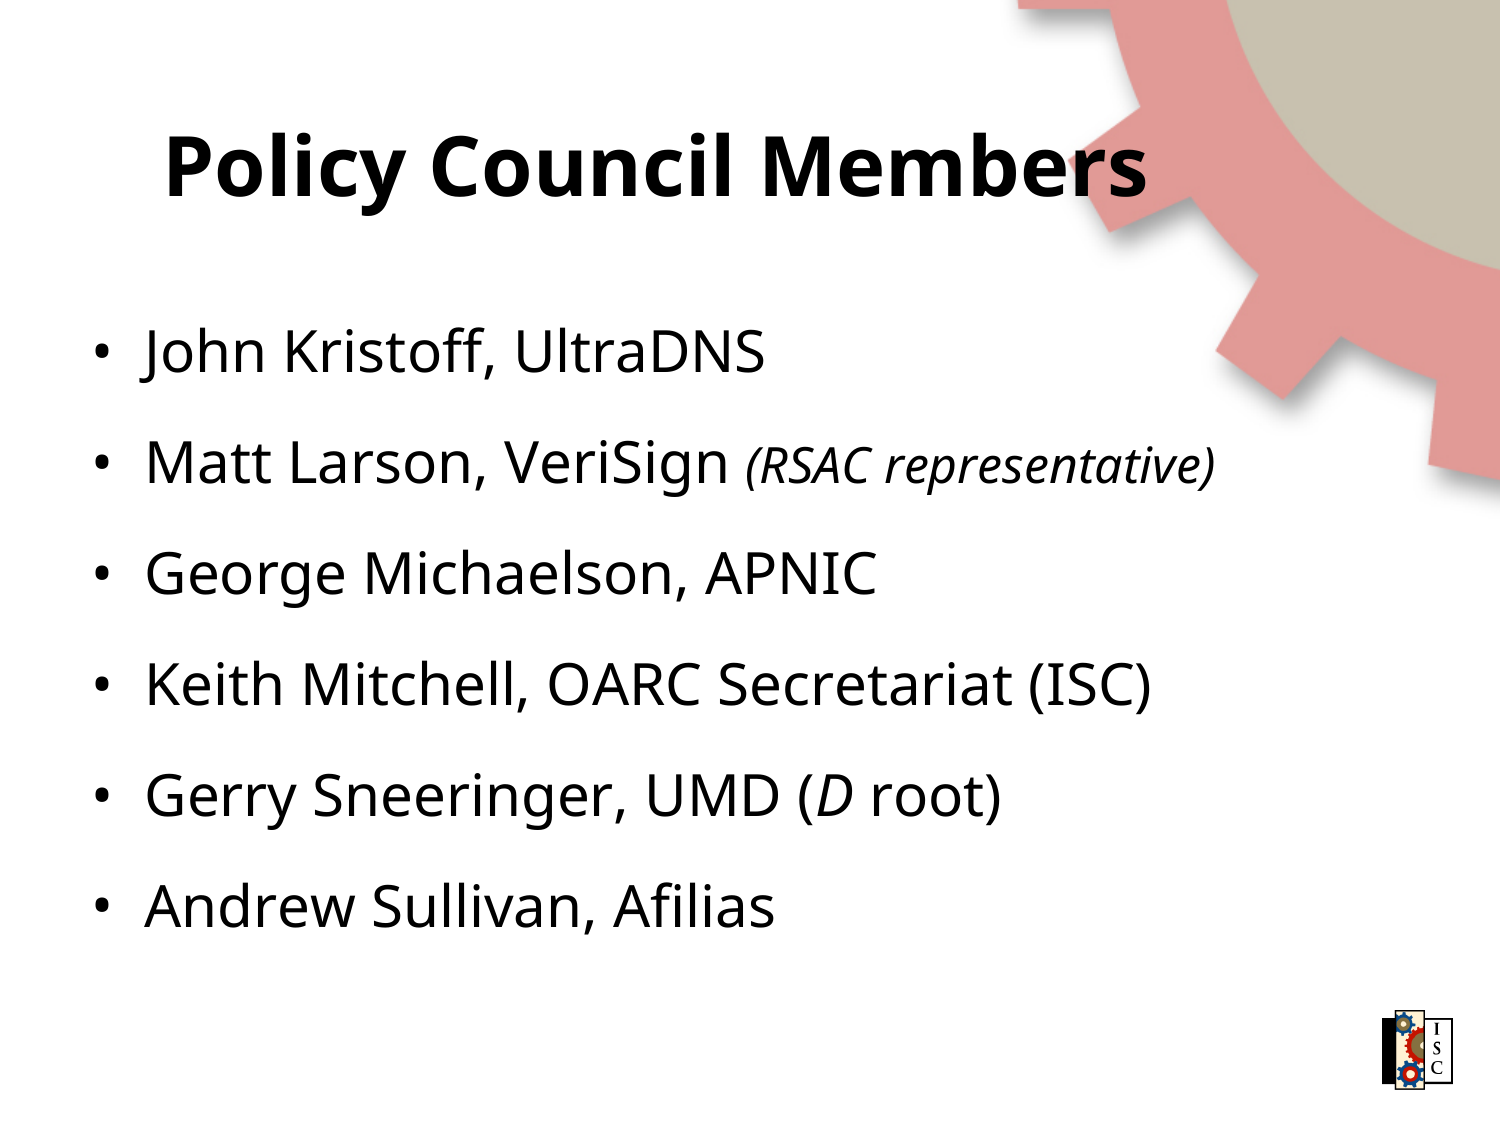

# Policy Council Members
John Kristoff, UltraDNS
Matt Larson, VeriSign (RSAC representative)
George Michaelson, APNIC
Keith Mitchell, OARC Secretariat (ISC)
Gerry Sneeringer, UMD (D root)
Andrew Sullivan, Afilias